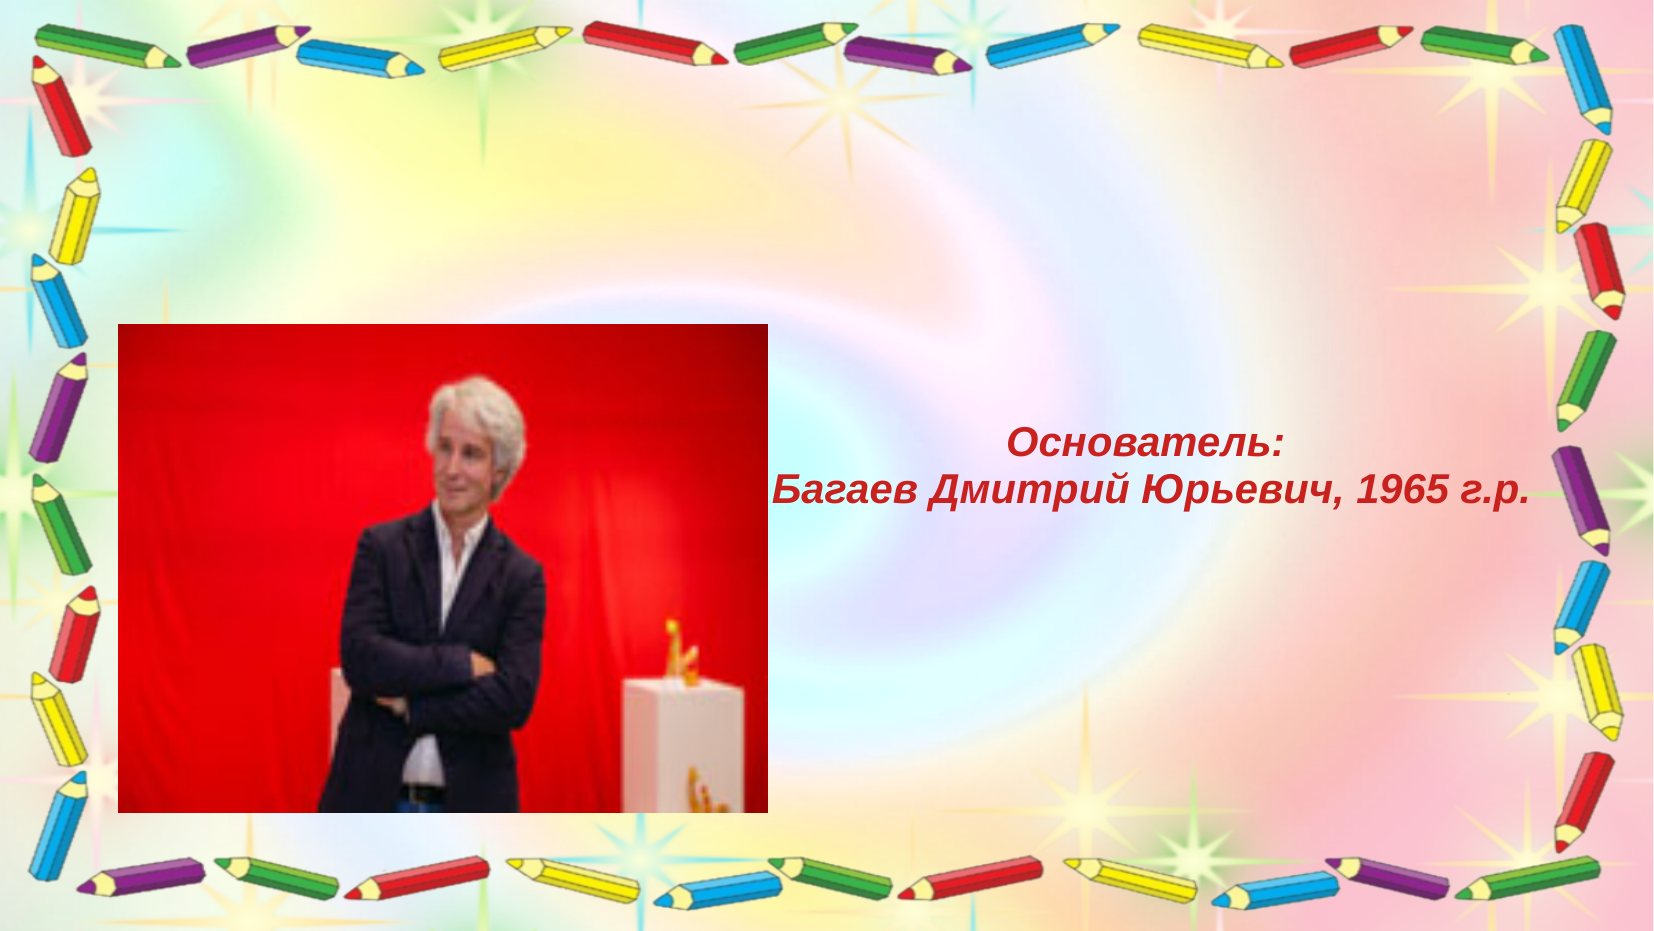

Основатель:
Багаев Дмитрий Юрьевич, 1965 г.р.
#